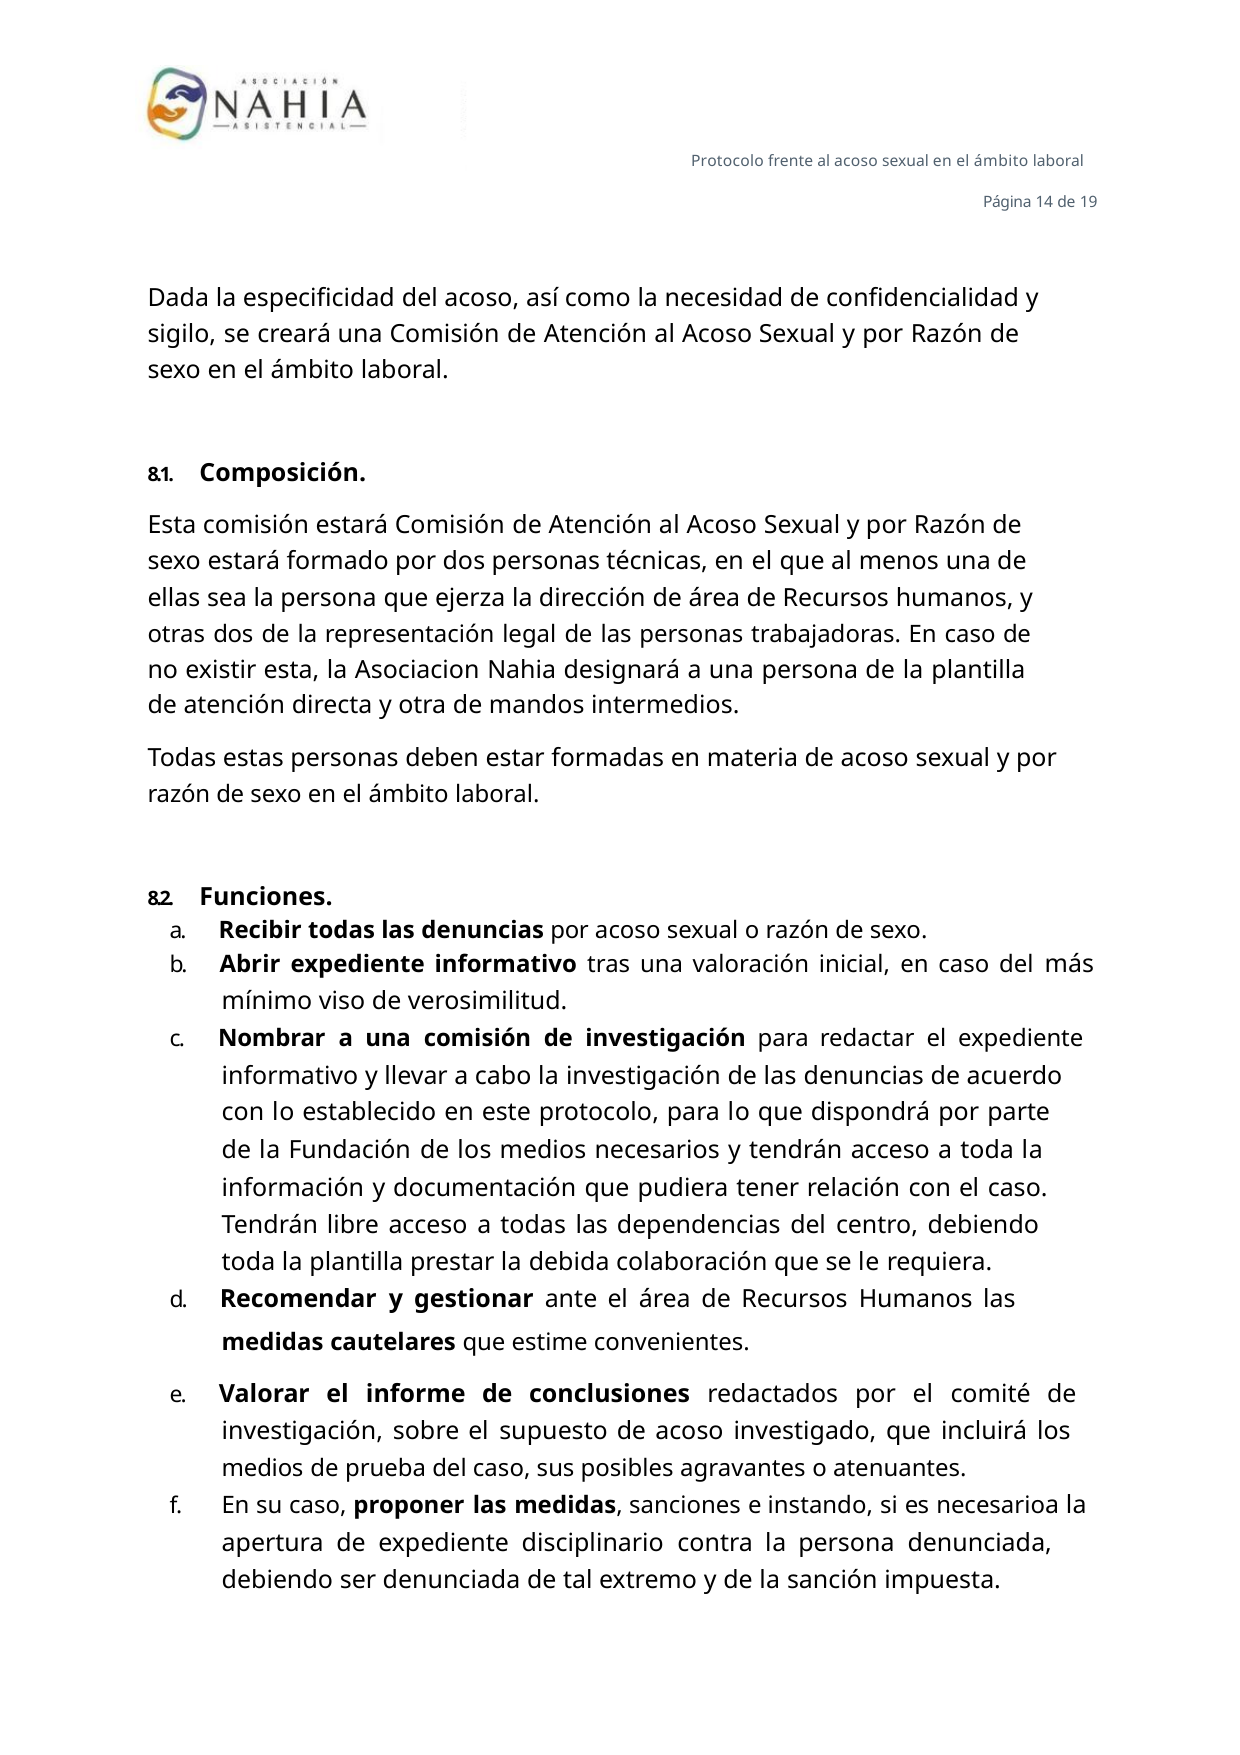

Protocolo frente al acoso sexual en el ámbito laboral
Página 14 de 19
Dada la especificidad del acoso, así como la necesidad de confidencialidad y
sigilo, se creará una Comisión de Atención al Acoso Sexual y por Razón de
sexo en el ámbito laboral.
8.1. Composición.
Esta comisión estará Comisión de Atención al Acoso Sexual y por Razón de
sexo estará formado por dos personas técnicas, en el que al menos una de
ellas sea la persona que ejerza la dirección de área de Recursos humanos, y
otras dos de la representación legal de las personas trabajadoras. En caso de
no existir esta, la Asociacion Nahia designará a una persona de la plantilla
de atención directa y otra de mandos intermedios.
Todas estas personas deben estar formadas en materia de acoso sexual y por
razón de sexo en el ámbito laboral.
8.2. Funciones.
a. Recibir todas las denuncias por acoso sexual o razón de sexo.
b. Abrir expediente informativo tras una valoración inicial, en caso del más
mínimo viso de verosimilitud.
c. Nombrar a una comisión de investigación para redactar el expediente
informativo y llevar a cabo la investigación de las denuncias de acuerdo
con lo establecido en este protocolo, para lo que dispondrá por parte
de la Fundación de los medios necesarios y tendrán acceso a toda la
información y documentación que pudiera tener relación con el caso.
Tendrán libre acceso a todas las dependencias del centro, debiendo
toda la plantilla prestar la debida colaboración que se le requiera.
d. Recomendar y gestionar ante el área de Recursos Humanos las
medidas cautelares que estime convenientes.
e. Valorar el informe de conclusiones redactados por el comité de
investigación, sobre el supuesto de acoso investigado, que incluirá los
medios de prueba del caso, sus posibles agravantes o atenuantes.
En su caso, proponer las medidas, sanciones e instando, si es necesarioa la
apertura de expediente disciplinario contra la persona denunciada,
debiendo ser denunciada de tal extremo y de la sanción impuesta.
f.